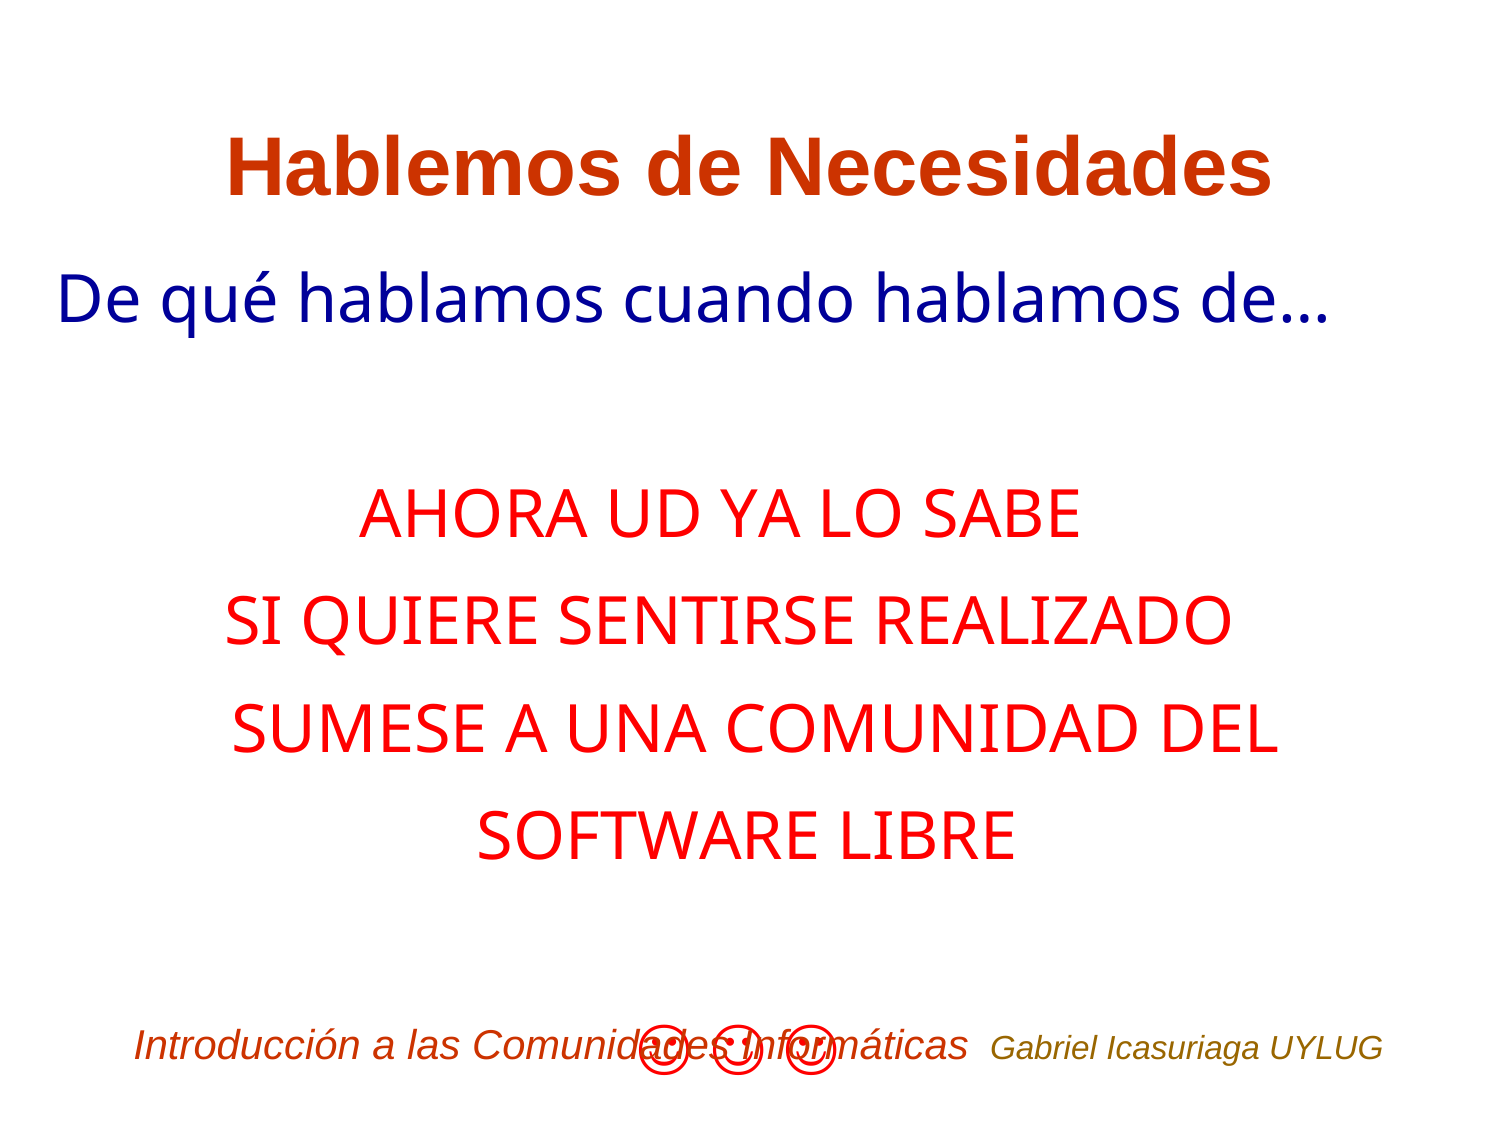

# Hablemos de Necesidades
De qué hablamos cuando hablamos de…
AHORA UD YA LO SABE
SI QUIERE SENTIRSE REALIZADO
 SUMESE A UNA COMUNIDAD DEL
 SOFTWARE LIBRE
  
Introducción a las Comunidades Informáticas Gabriel Icasuriaga UYLUG